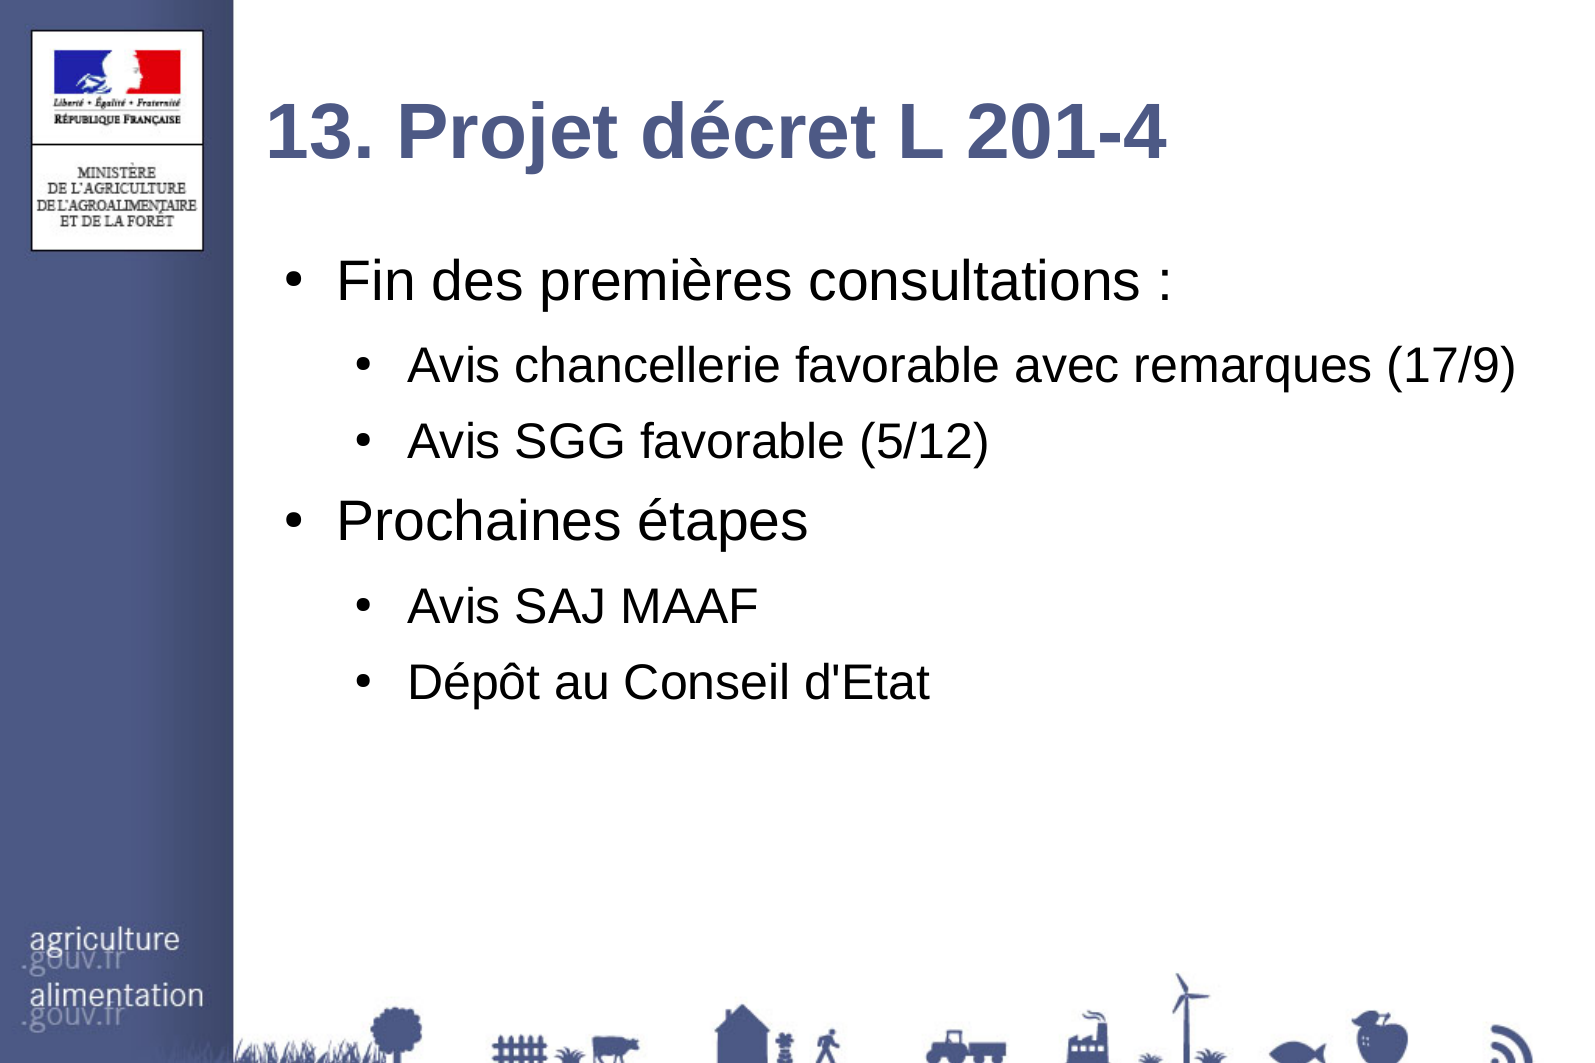

# 13. Projet décret L 201-4
Fin des premières consultations :
Avis chancellerie favorable avec remarques (17/9)
Avis SGG favorable (5/12)
Prochaines étapes
Avis SAJ MAAF
Dépôt au Conseil d'Etat